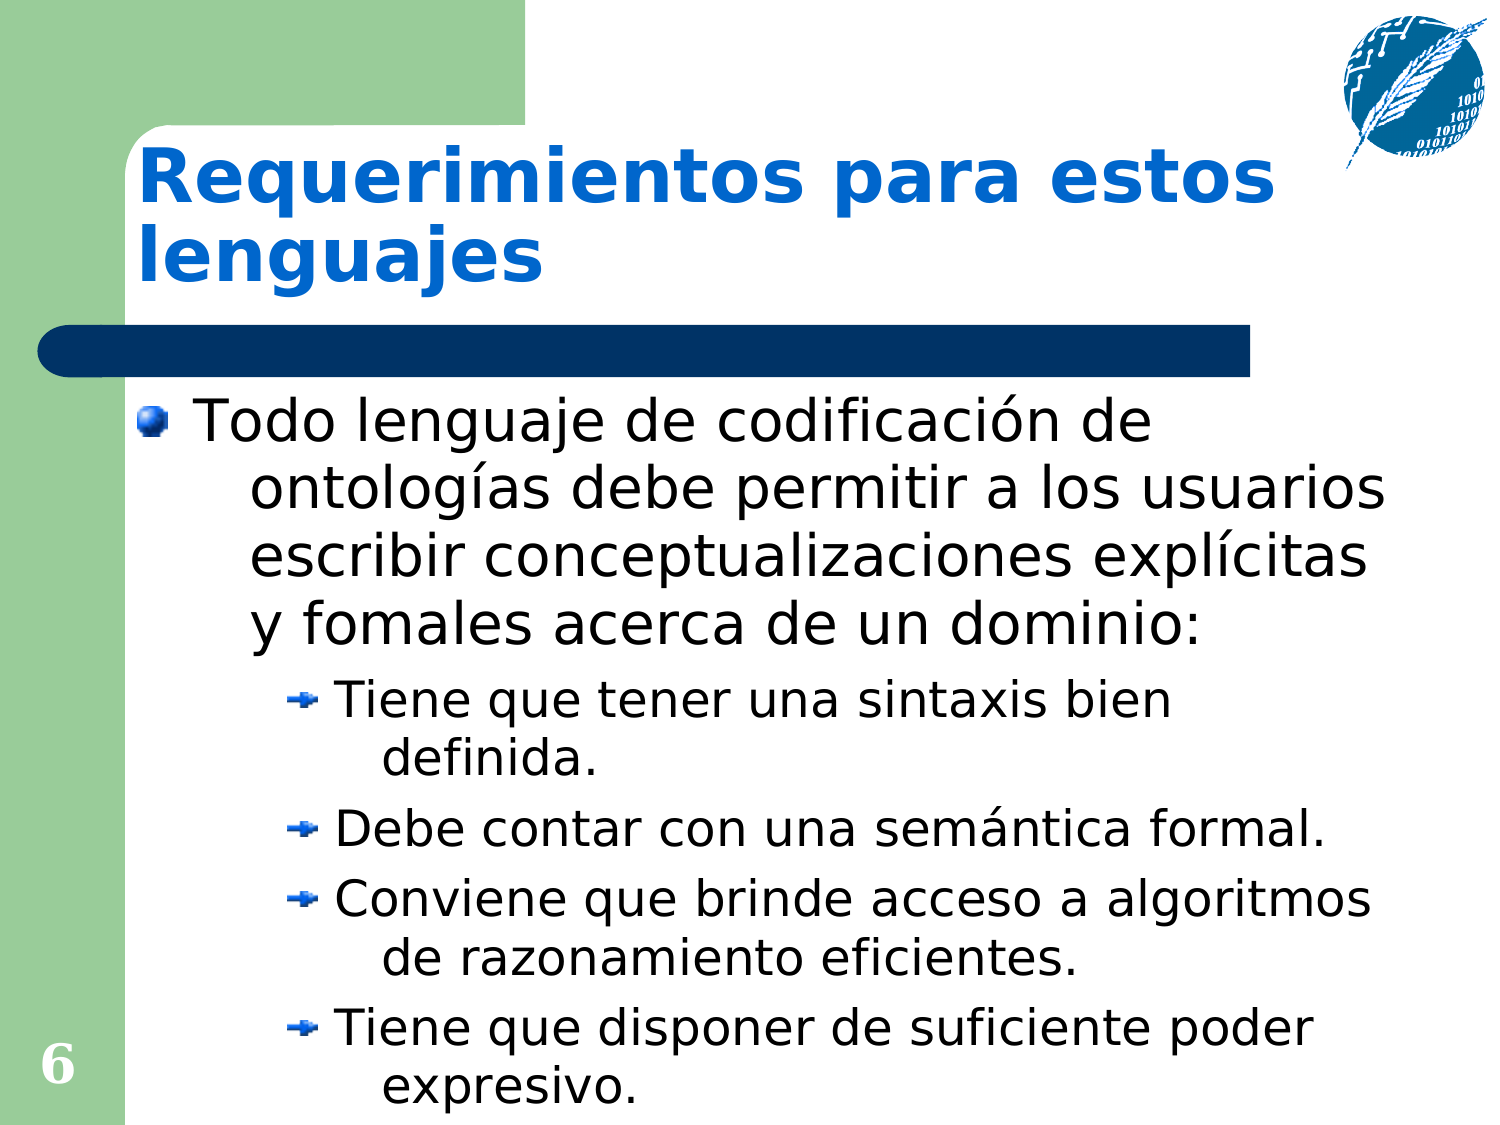

# Requerimientos para estos lenguajes
Todo lenguaje de codificación de ontologías debe permitir a los usuarios escribir conceptualizaciones explícitas y fomales acerca de un dominio:
Tiene que tener una sintaxis bien definida.
Debe contar con una semántica formal.
Conviene que brinde acceso a algoritmos de razonamiento eficientes.
Tiene que disponer de suficiente poder expresivo.
6